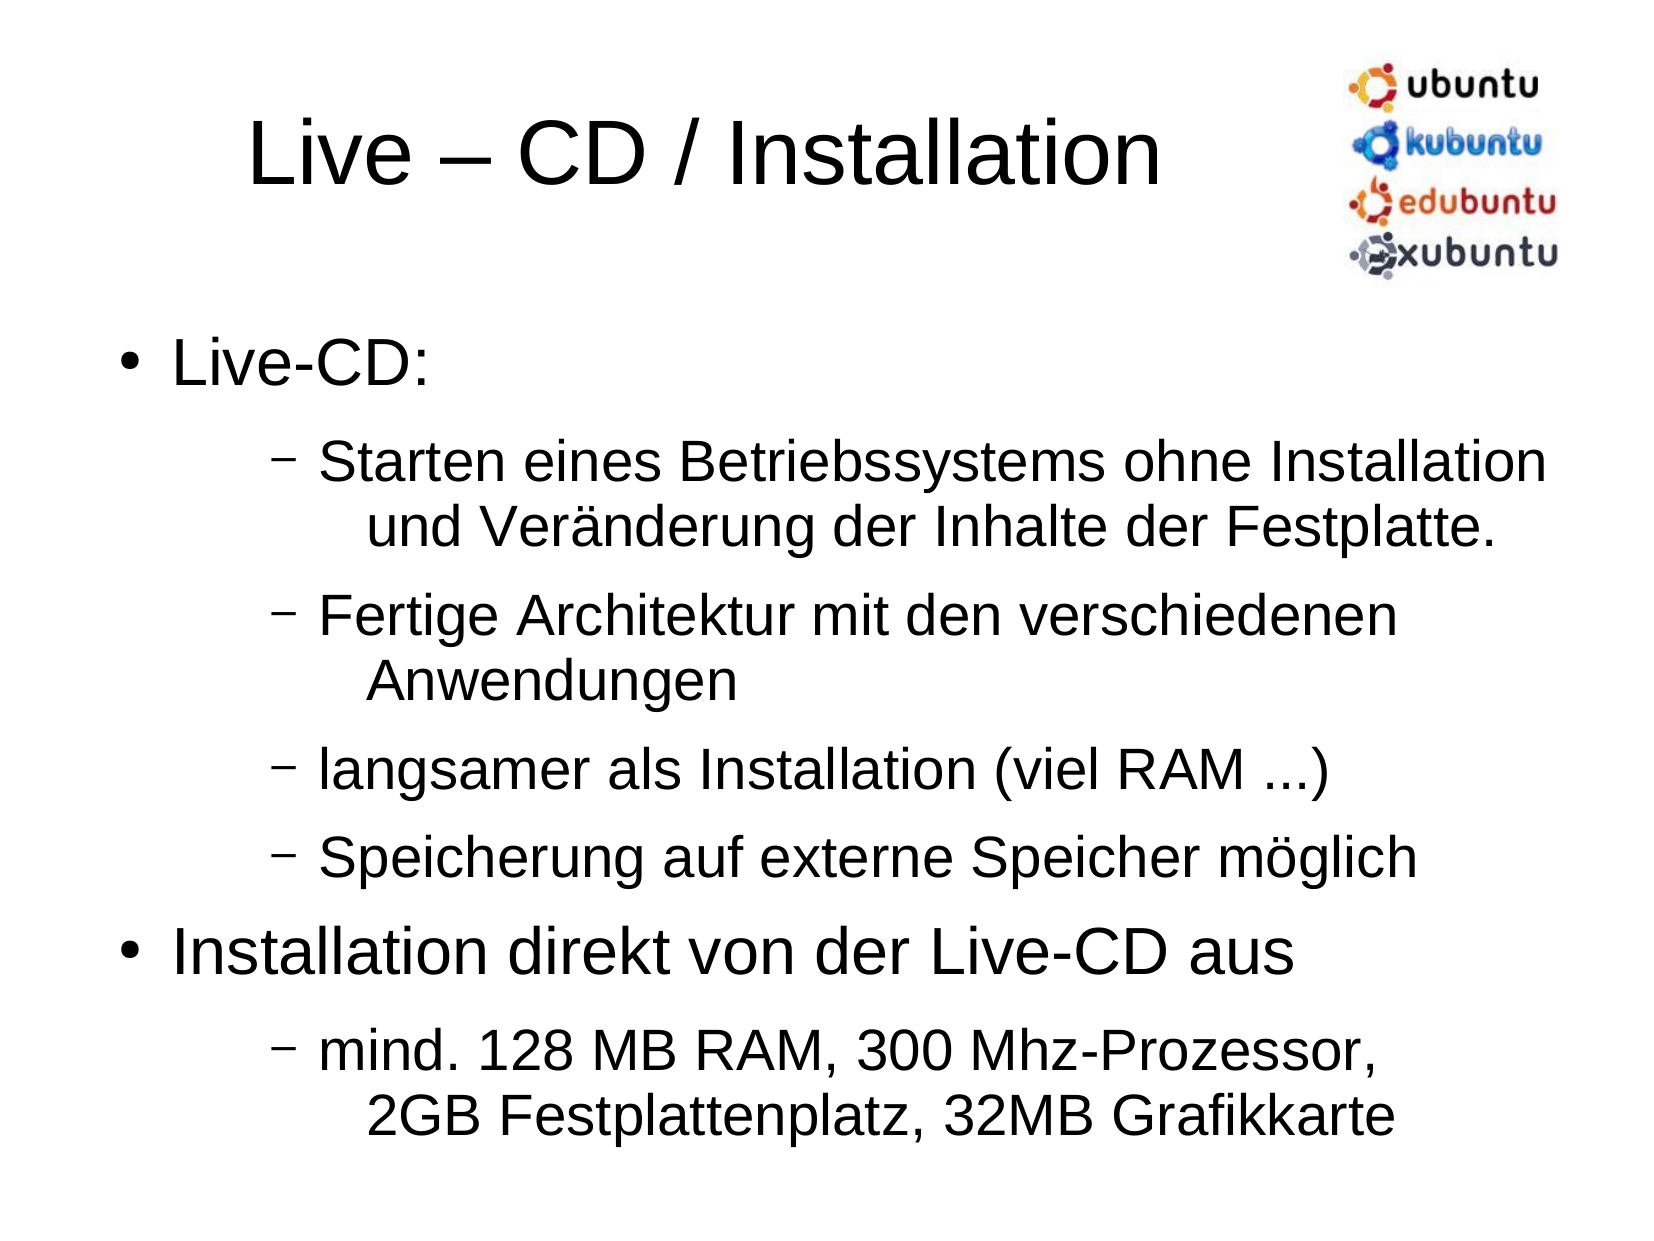

# Live – CD / Installation
Live-CD:
Starten eines Betriebssystems ohne Installation und Veränderung der Inhalte der Festplatte.
Fertige Architektur mit den verschiedenen Anwendungen
langsamer als Installation (viel RAM ...)
Speicherung auf externe Speicher möglich
Installation direkt von der Live-CD aus
mind. 128 MB RAM, 300 Mhz-Prozessor,
2GB Festplattenplatz, 32MB Grafikkarte